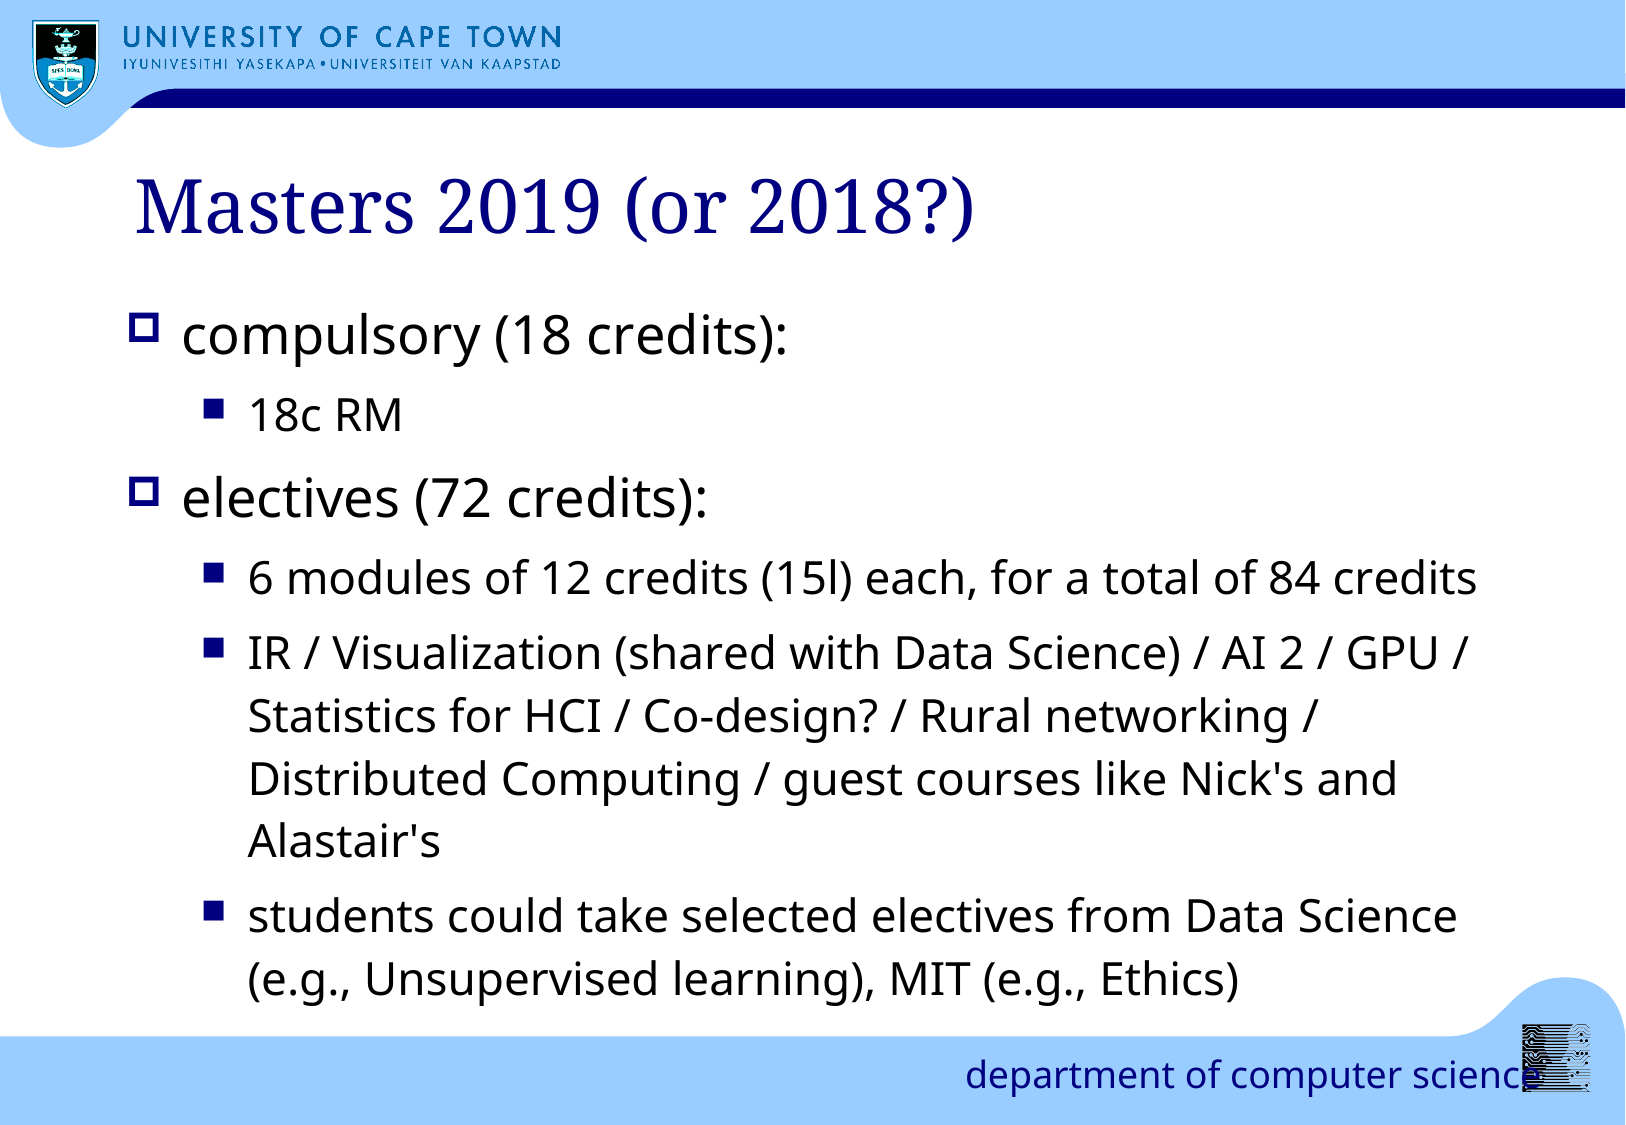

# Masters 2019 (or 2018?)
compulsory (18 credits):
18c RM
electives (72 credits):
6 modules of 12 credits (15l) each, for a total of 84 credits
IR / Visualization (shared with Data Science) / AI 2 / GPU / Statistics for HCI / Co-design? / Rural networking / Distributed Computing / guest courses like Nick's and Alastair's
students could take selected electives from Data Science (e.g., Unsupervised learning), MIT (e.g., Ethics)